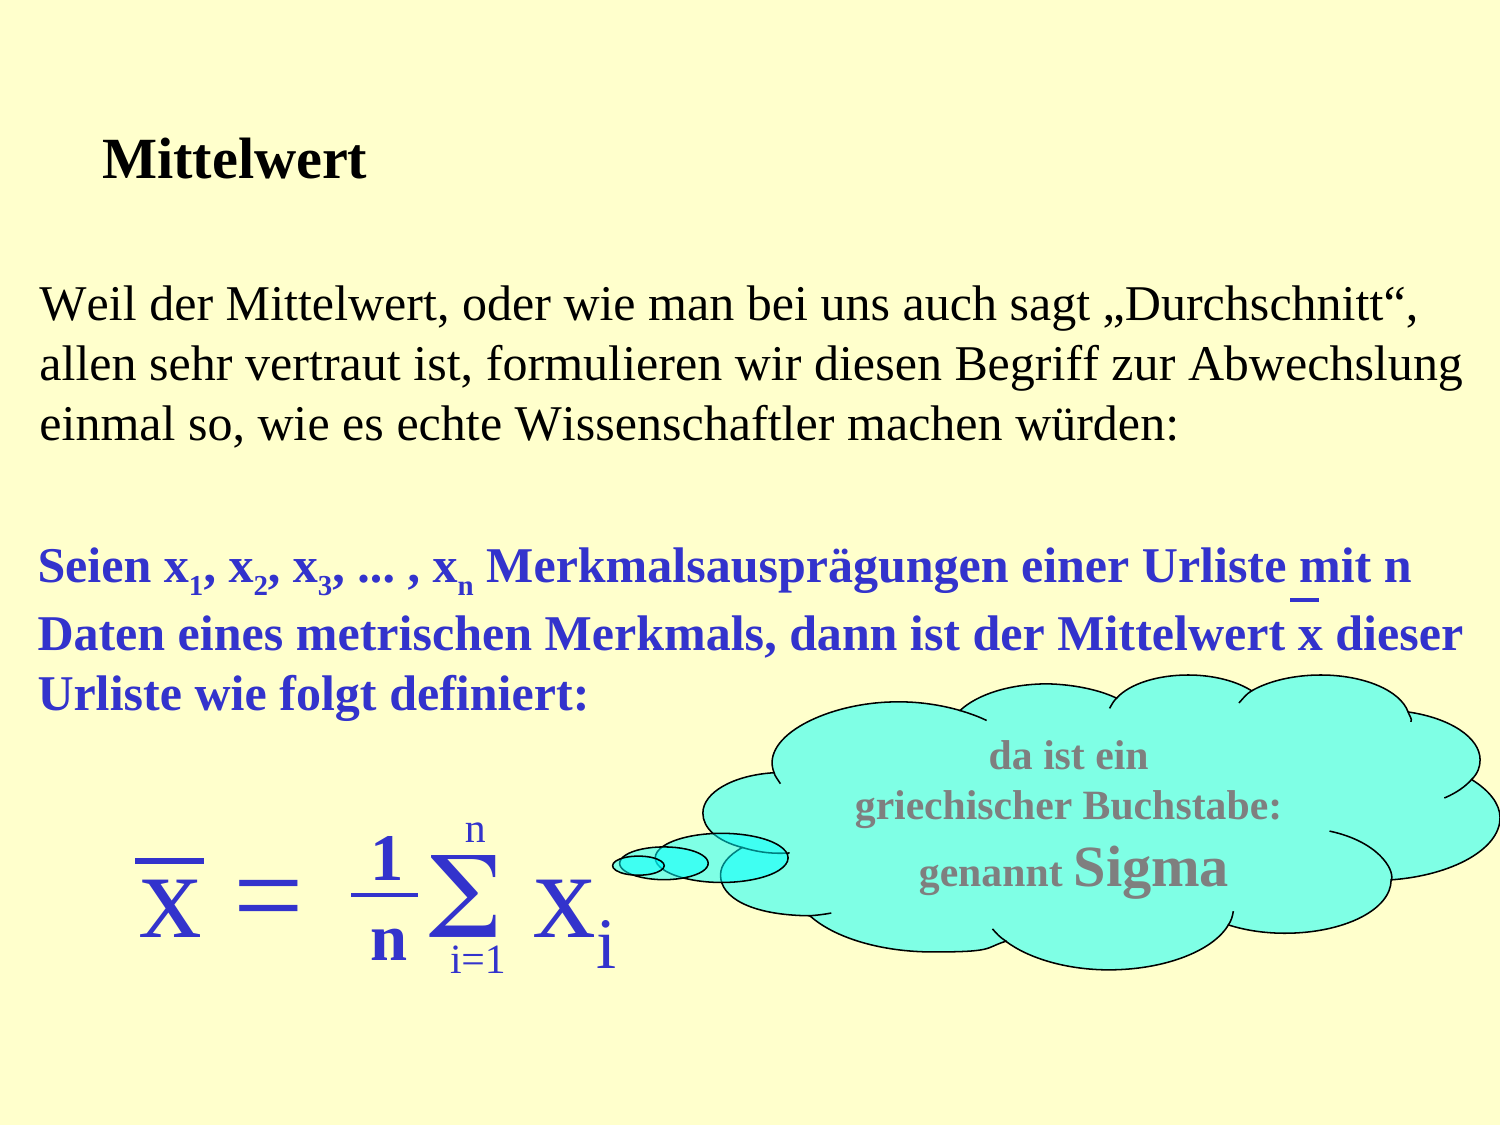

Mittelwert
Weil der Mittelwert, oder wie man bei uns auch sagt „Durchschnitt“,
allen sehr vertraut ist, formulieren wir diesen Begriff zur Abwechslung
einmal so, wie es echte Wissenschaftler machen würden:
Seien x1, x2, x3, ... , xn Merkmalsausprägungen einer Urliste mit n
Daten eines metrischen Merkmals, dann ist der Mittelwert x dieser
Urliste wie folgt definiert:
da ist ein
griechischer Buchstabe:
genannt Sigma
n
x =  xi
1
n
i=1